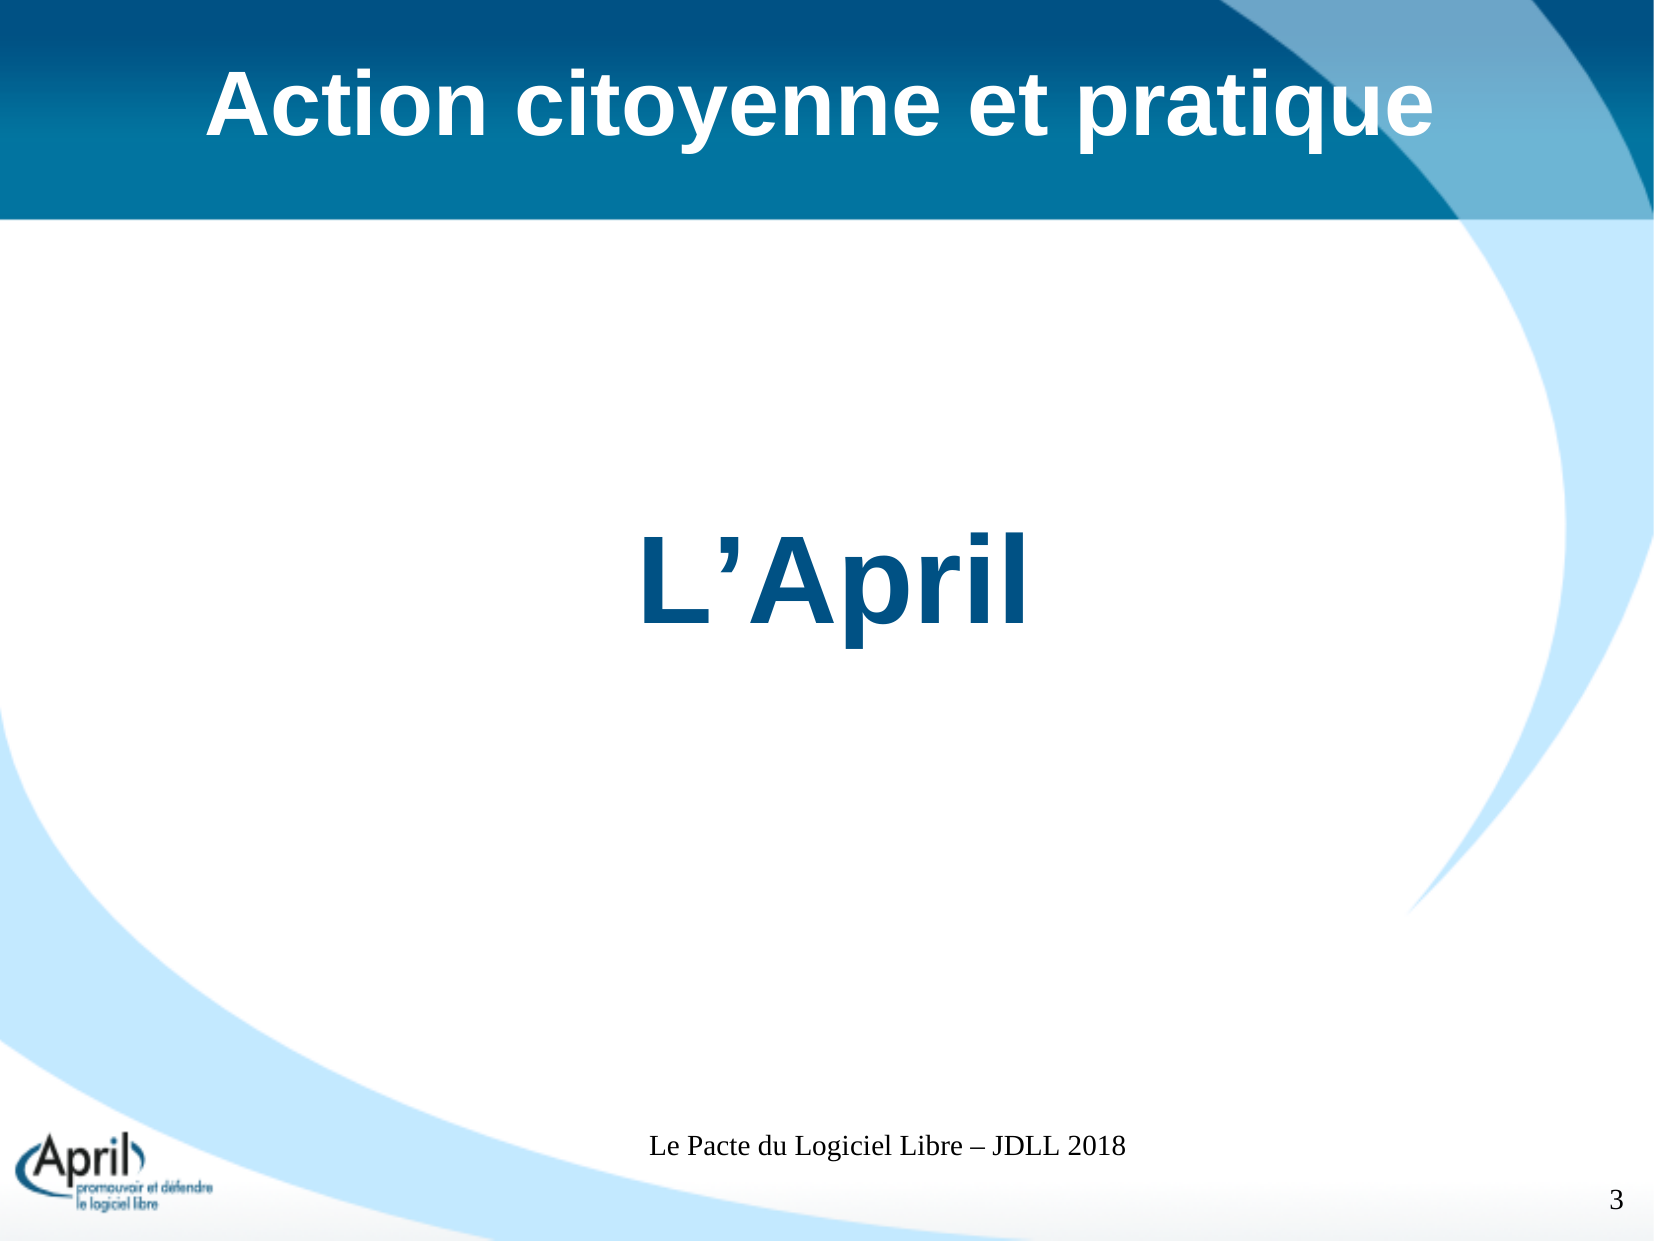

# Action citoyenne et pratique
L’April
Le Pacte du Logiciel Libre – JDLL 2018
3